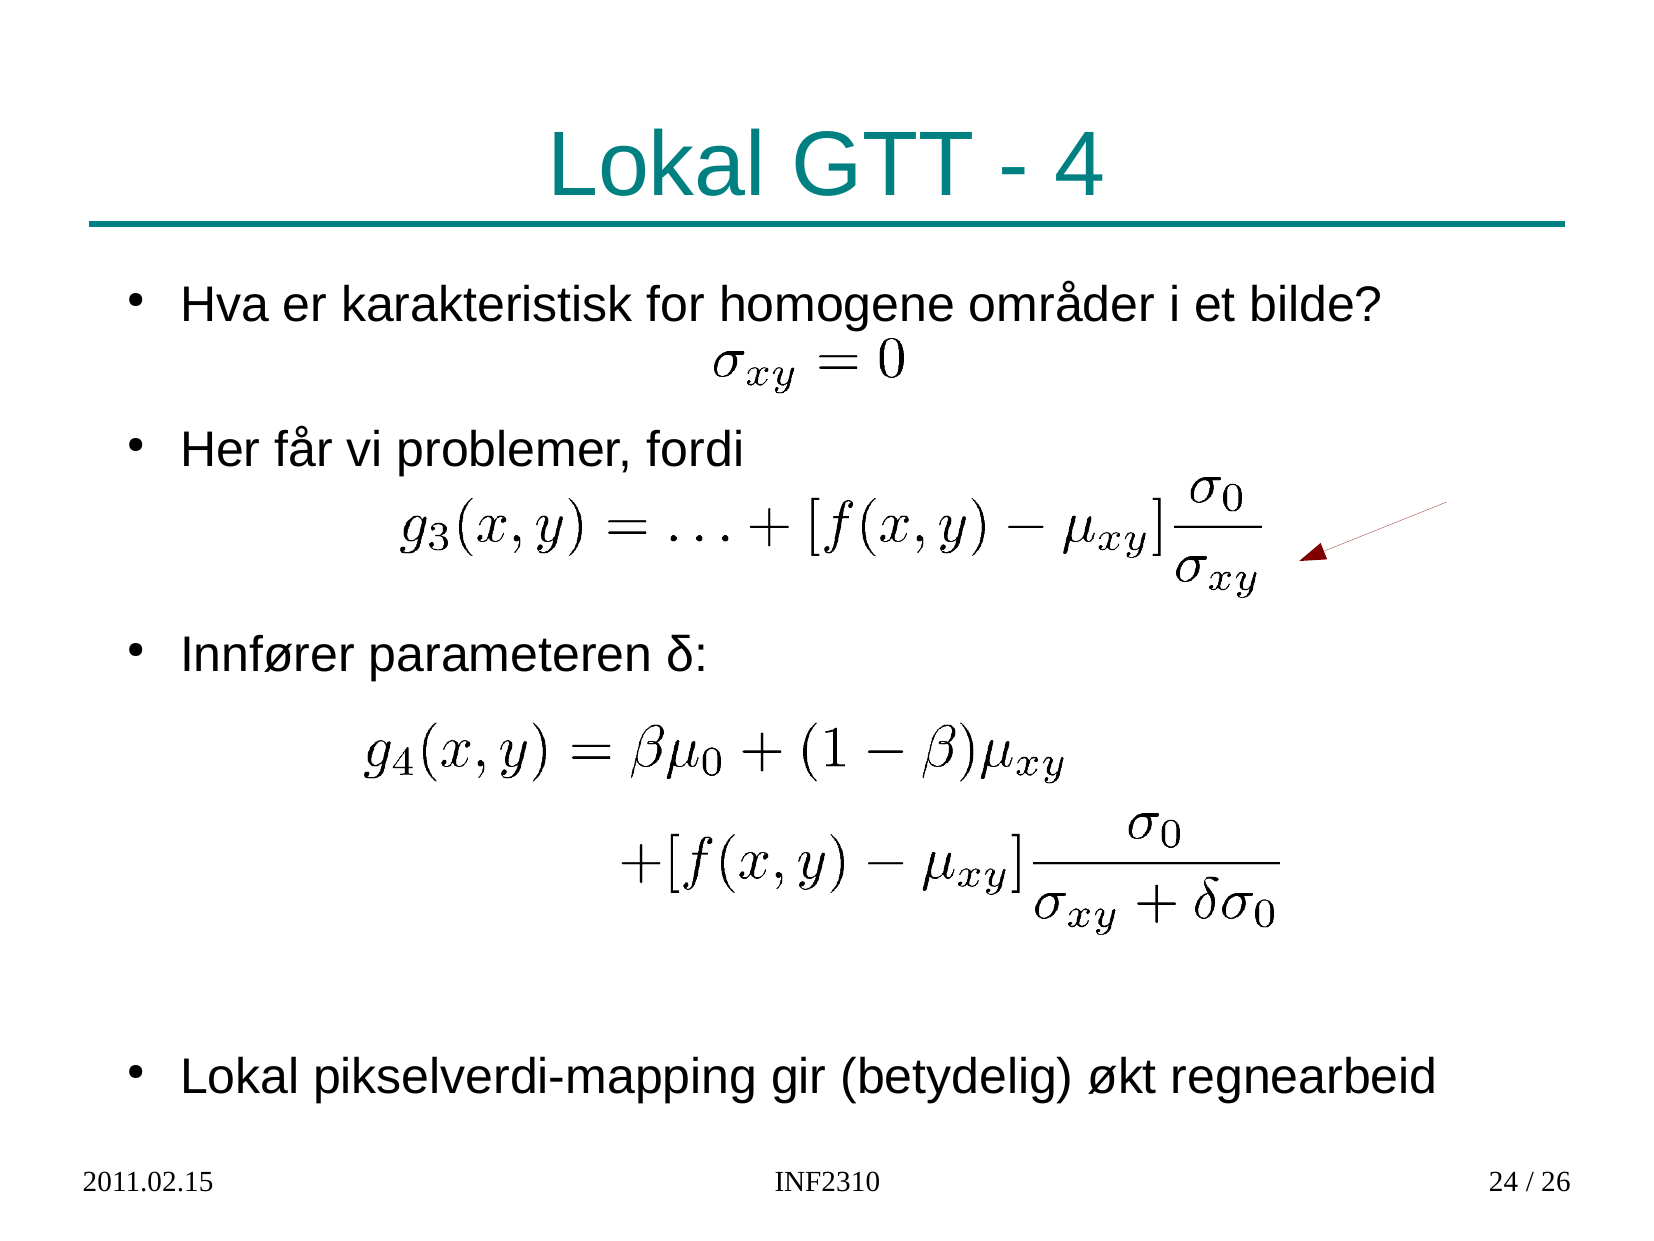

# Lokal GTT - 4
Hva er karakteristisk for homogene områder i et bilde?
Her får vi problemer, fordi
Innfører parameteren δ:
Lokal pikselverdi-mapping gir (betydelig) økt regnearbeid
2011.02.15
INF2310
24